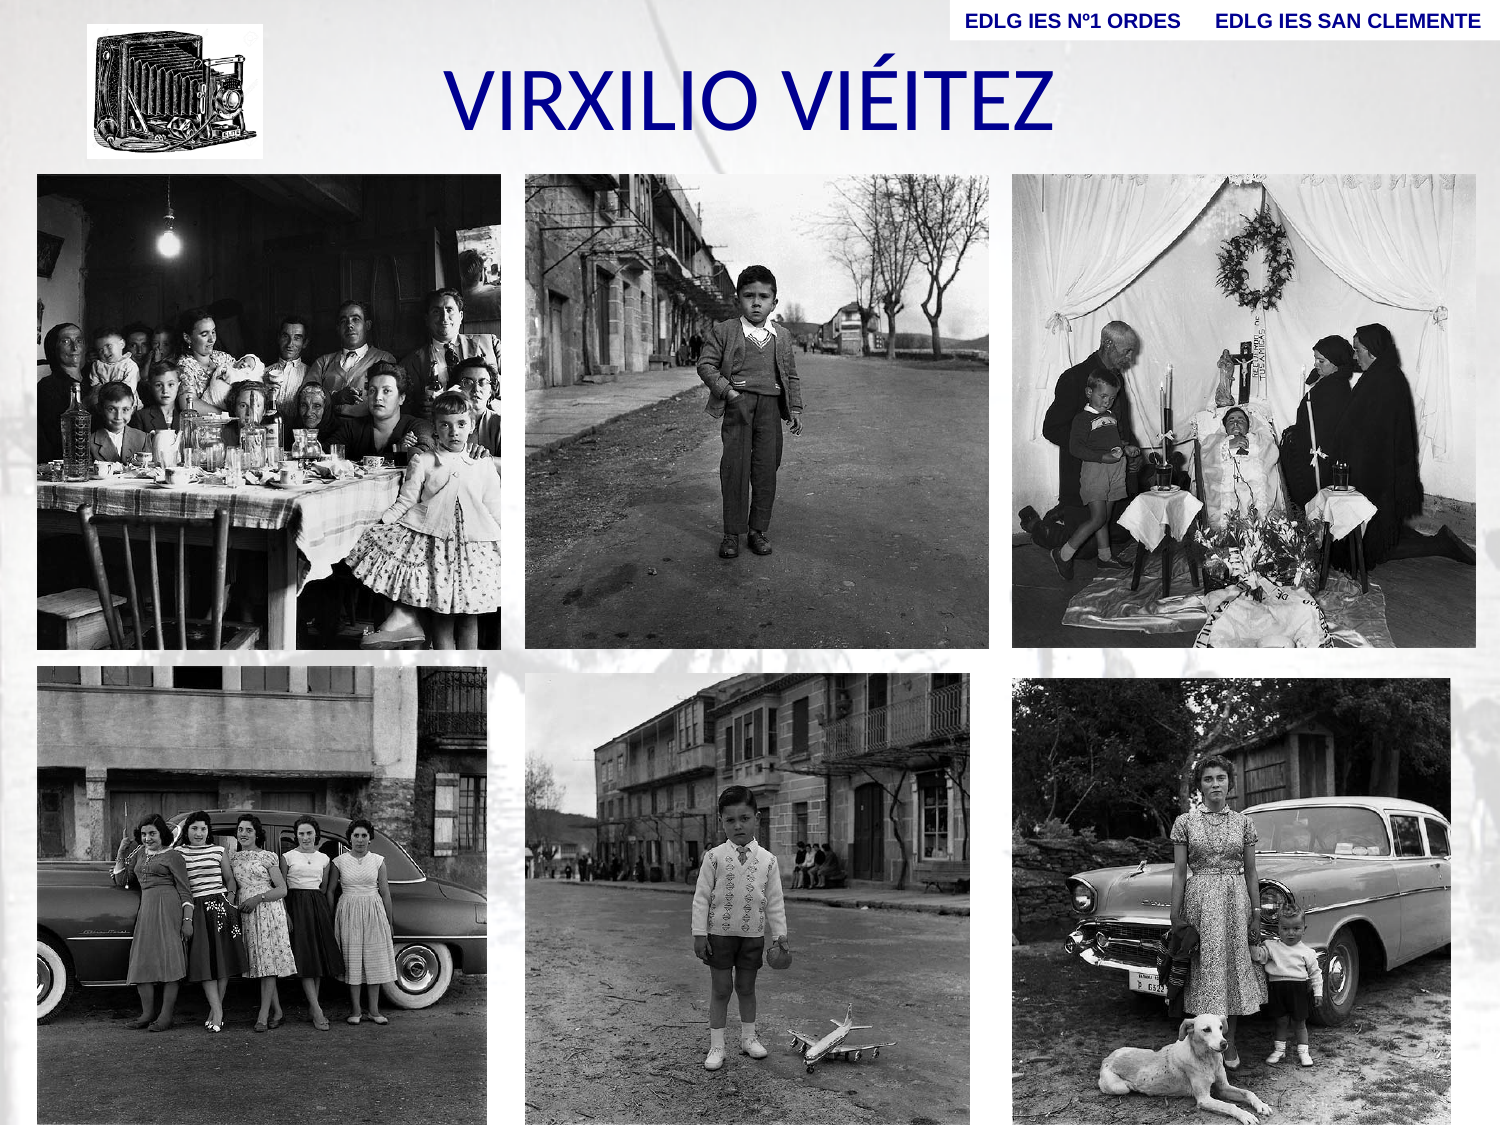

EDLG IES Nº1 ORDES EDLG IES SAN CLEMENTE
# VIRXILIO VIÉITEZ